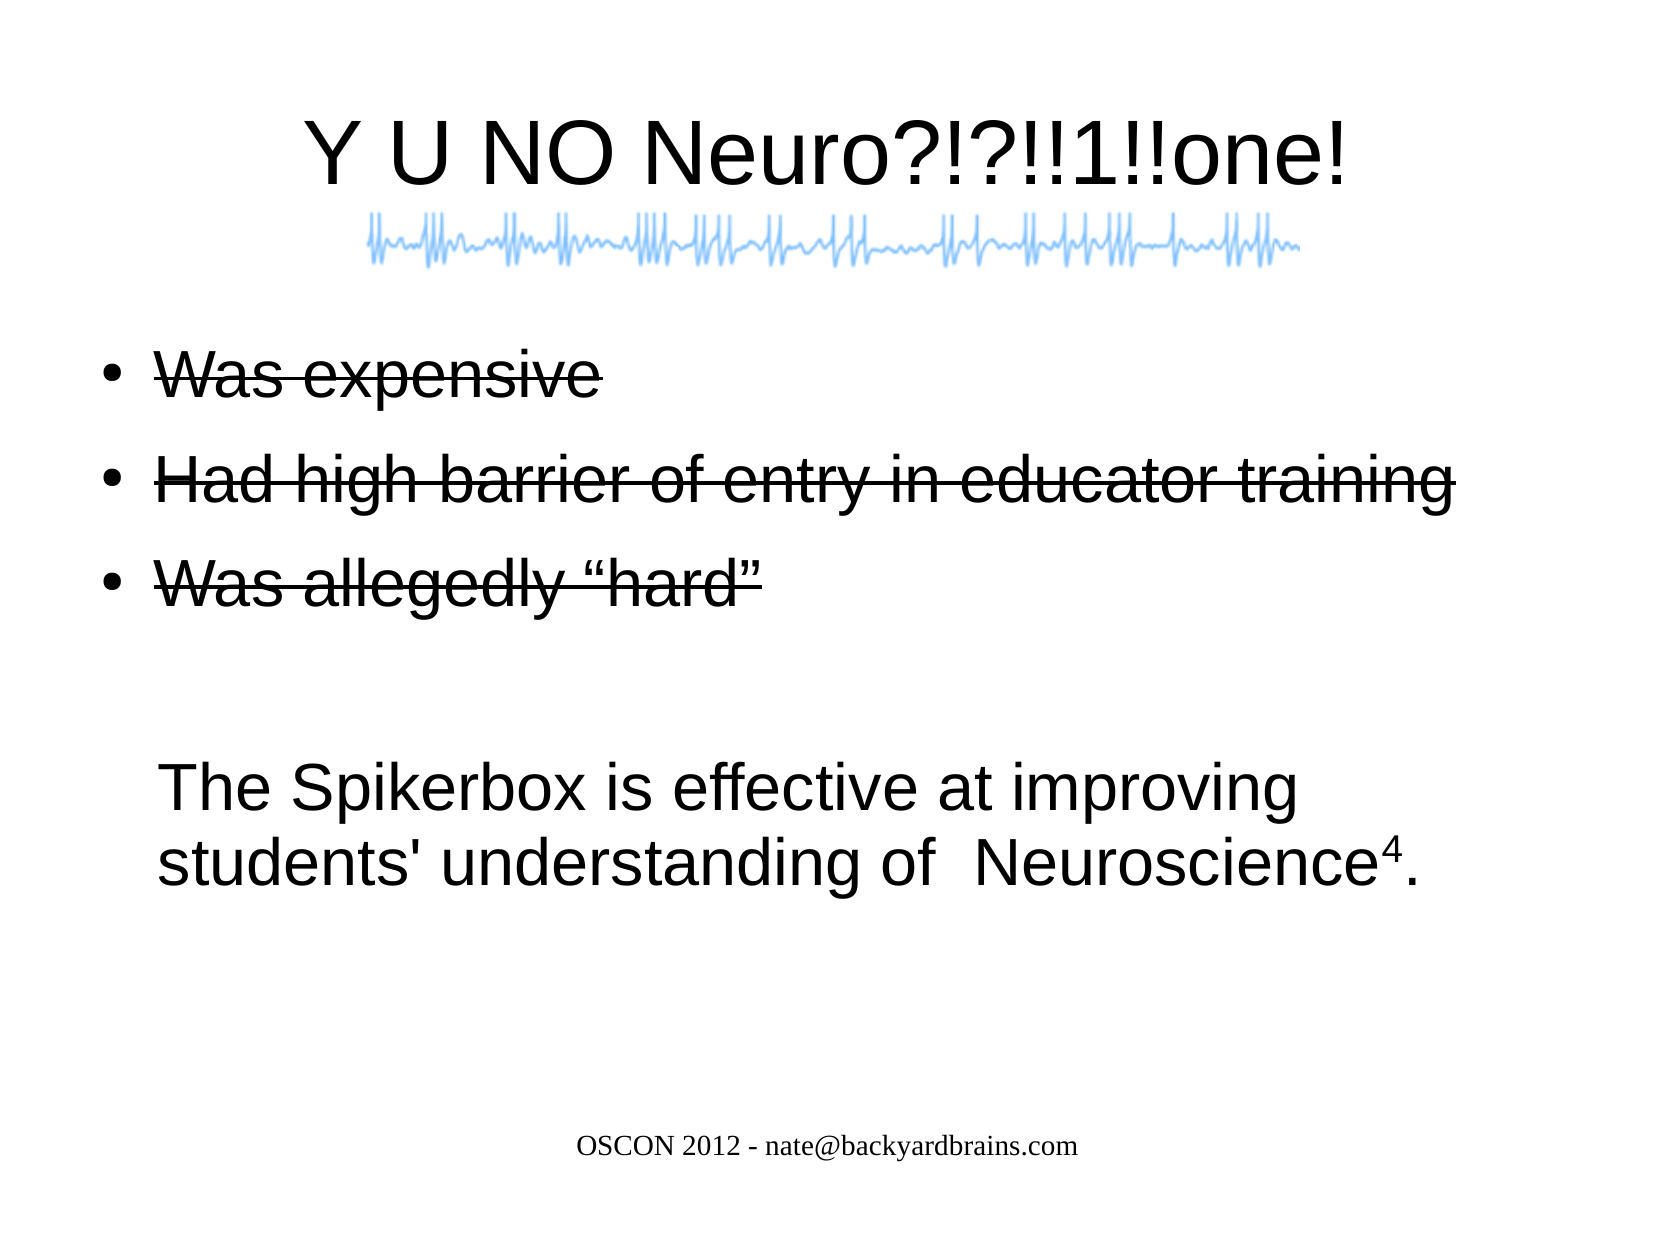

# Y U NO Neuro?!?!!1!!one!
Was expensive
Had high barrier of entry in educator training
Was allegedly “hard”
The Spikerbox is effective at improving students' understanding of Neuroscience4.
OSCON 2012 - nate@backyardbrains.com